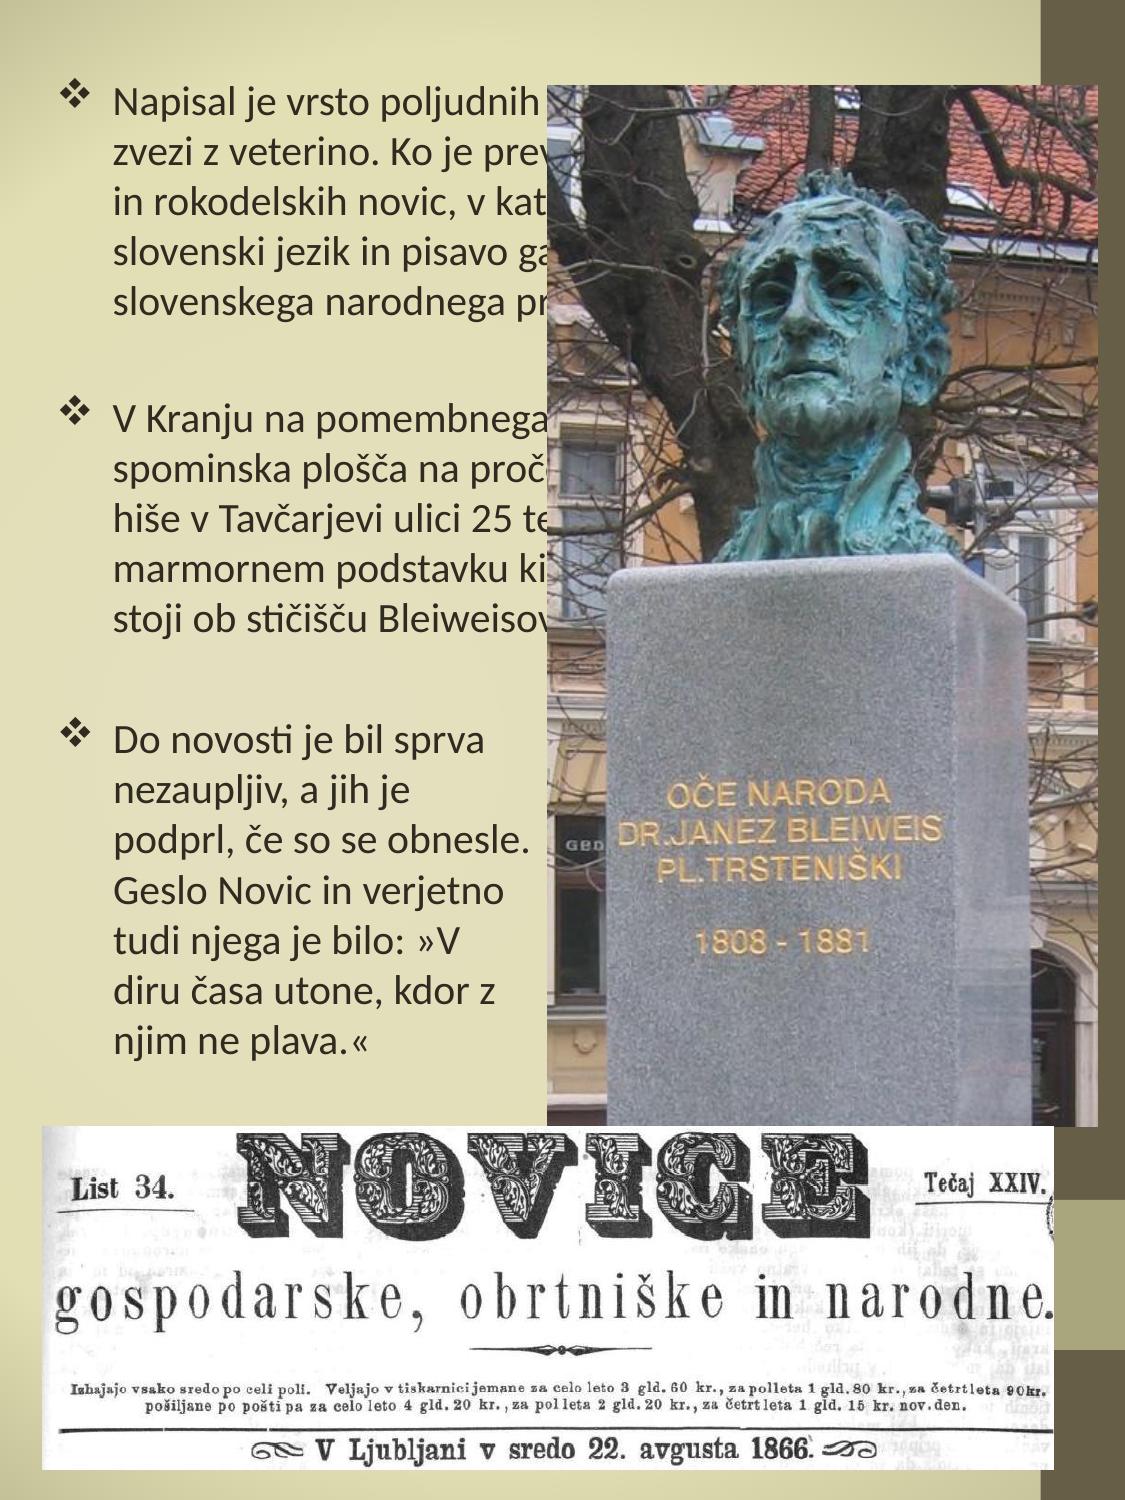

# Napisal je vrsto poljudnih in znanstvenih del v zvezi z veterino. Ko je prevzel urejanje Kmetijskih in rokodelskih novic, v katerih je uporabljal slovenski jezik in pisavo gajico, je stopil v sam vrh slovenskega narodnega prebujenja.
V Kranju na pomembnega rojaka opozarja spominska plošča na pročelju njegove rojstne hiše v Tavčarjevi ulici 25 ter doprsni kip na marmornem podstavku kiparja Metoda Frlice, ki stoji ob stičišču Bleiweisove in Koroške ceste.
Do novosti je bil sprva nezaupljiv, a jih je podprl, če so se obnesle. Geslo Novic in verjetno tudi njega je bilo: »V diru časa utone, kdor z njim ne plava.«